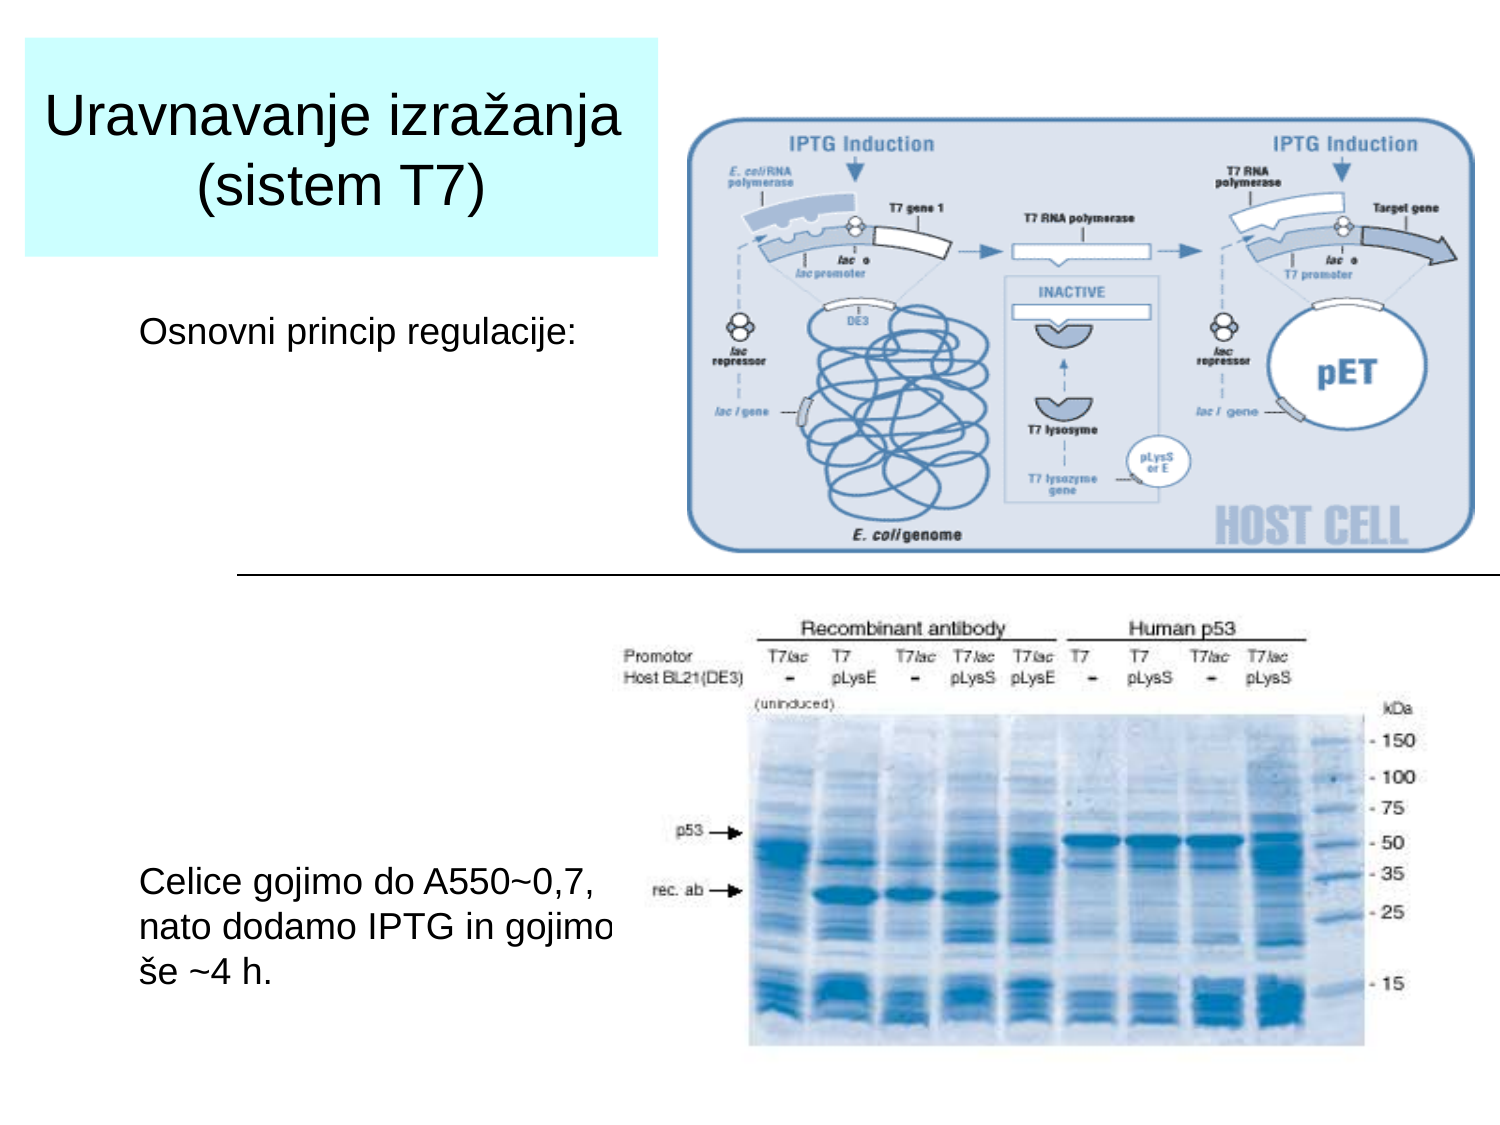

Uravnavanje izražanja
(sistem T7)
Osnovni princip regulacije:
Celice gojimo do A550~0,7,
nato dodamo IPTG in gojimo
še ~4 h.